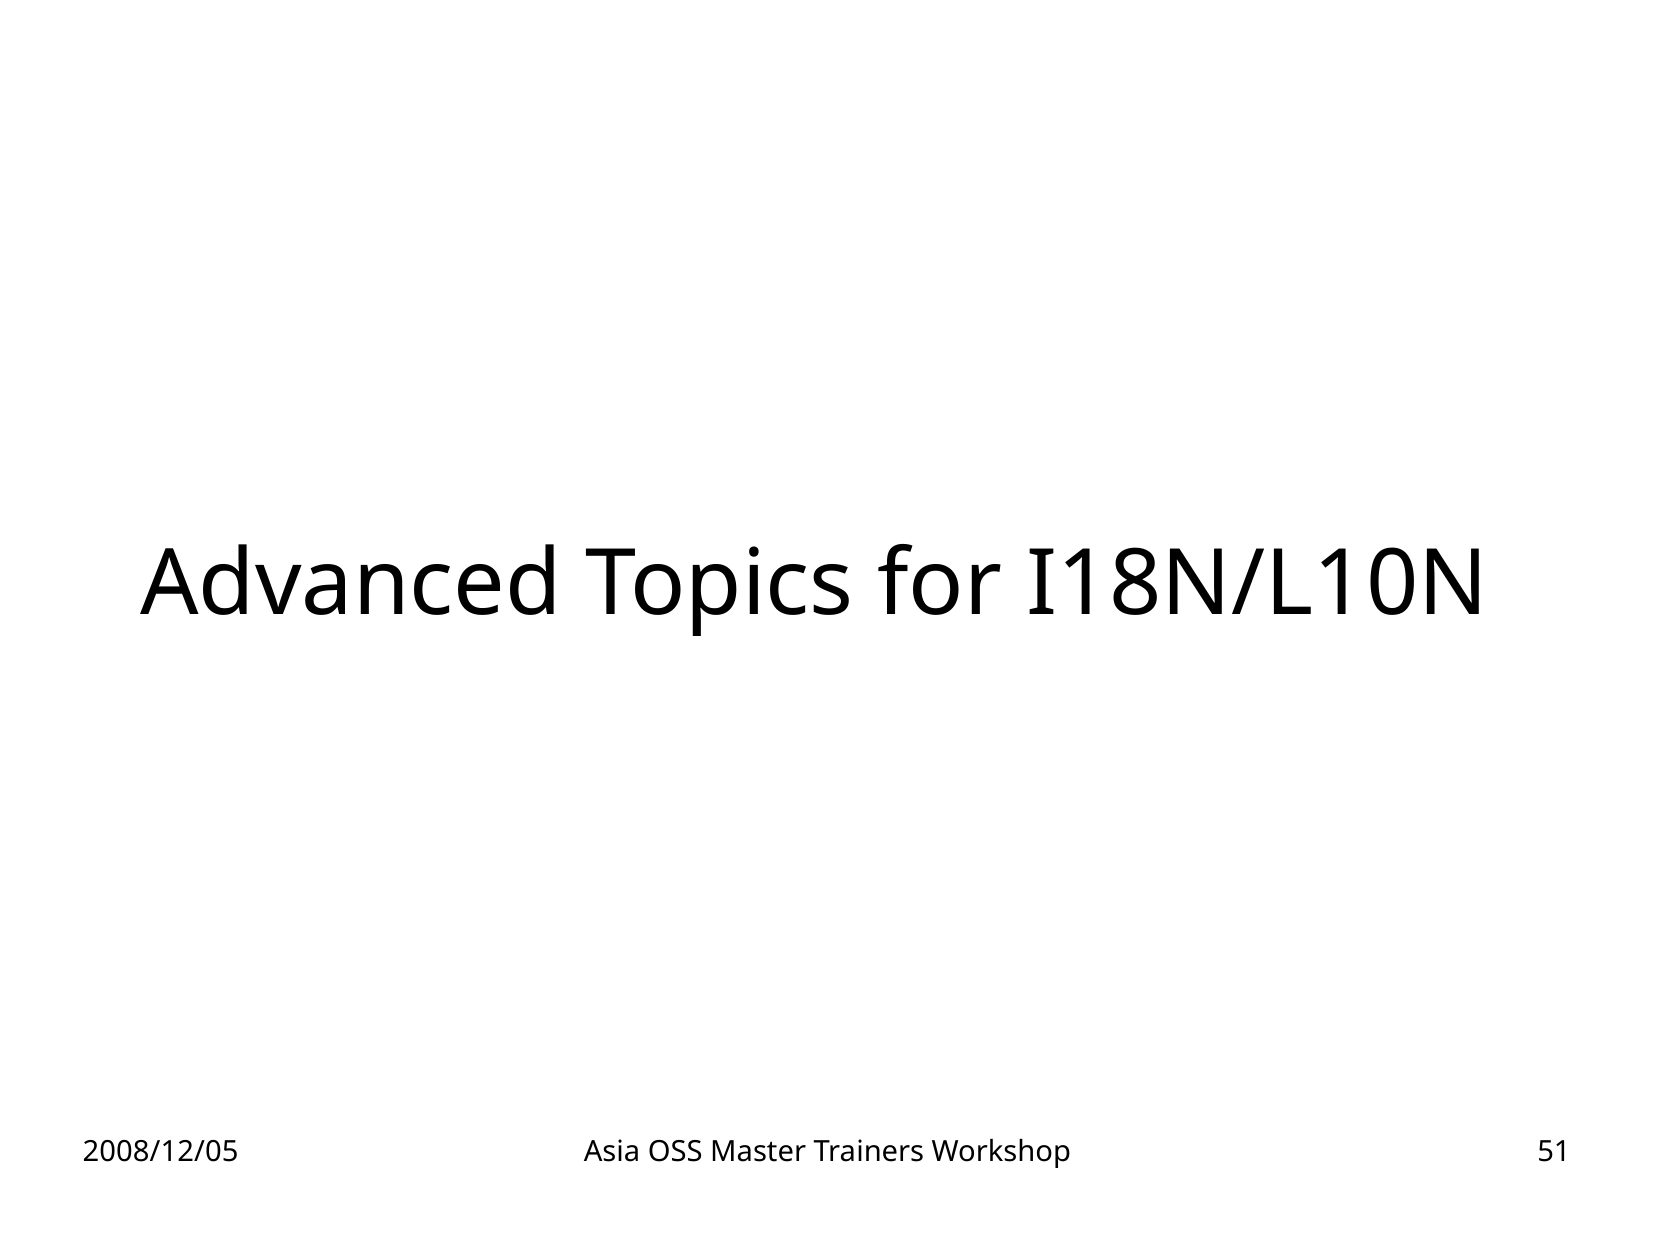

# Advanced Topics for I18N/L10N
2008/12/05
Asia OSS Master Trainers Workshop
51